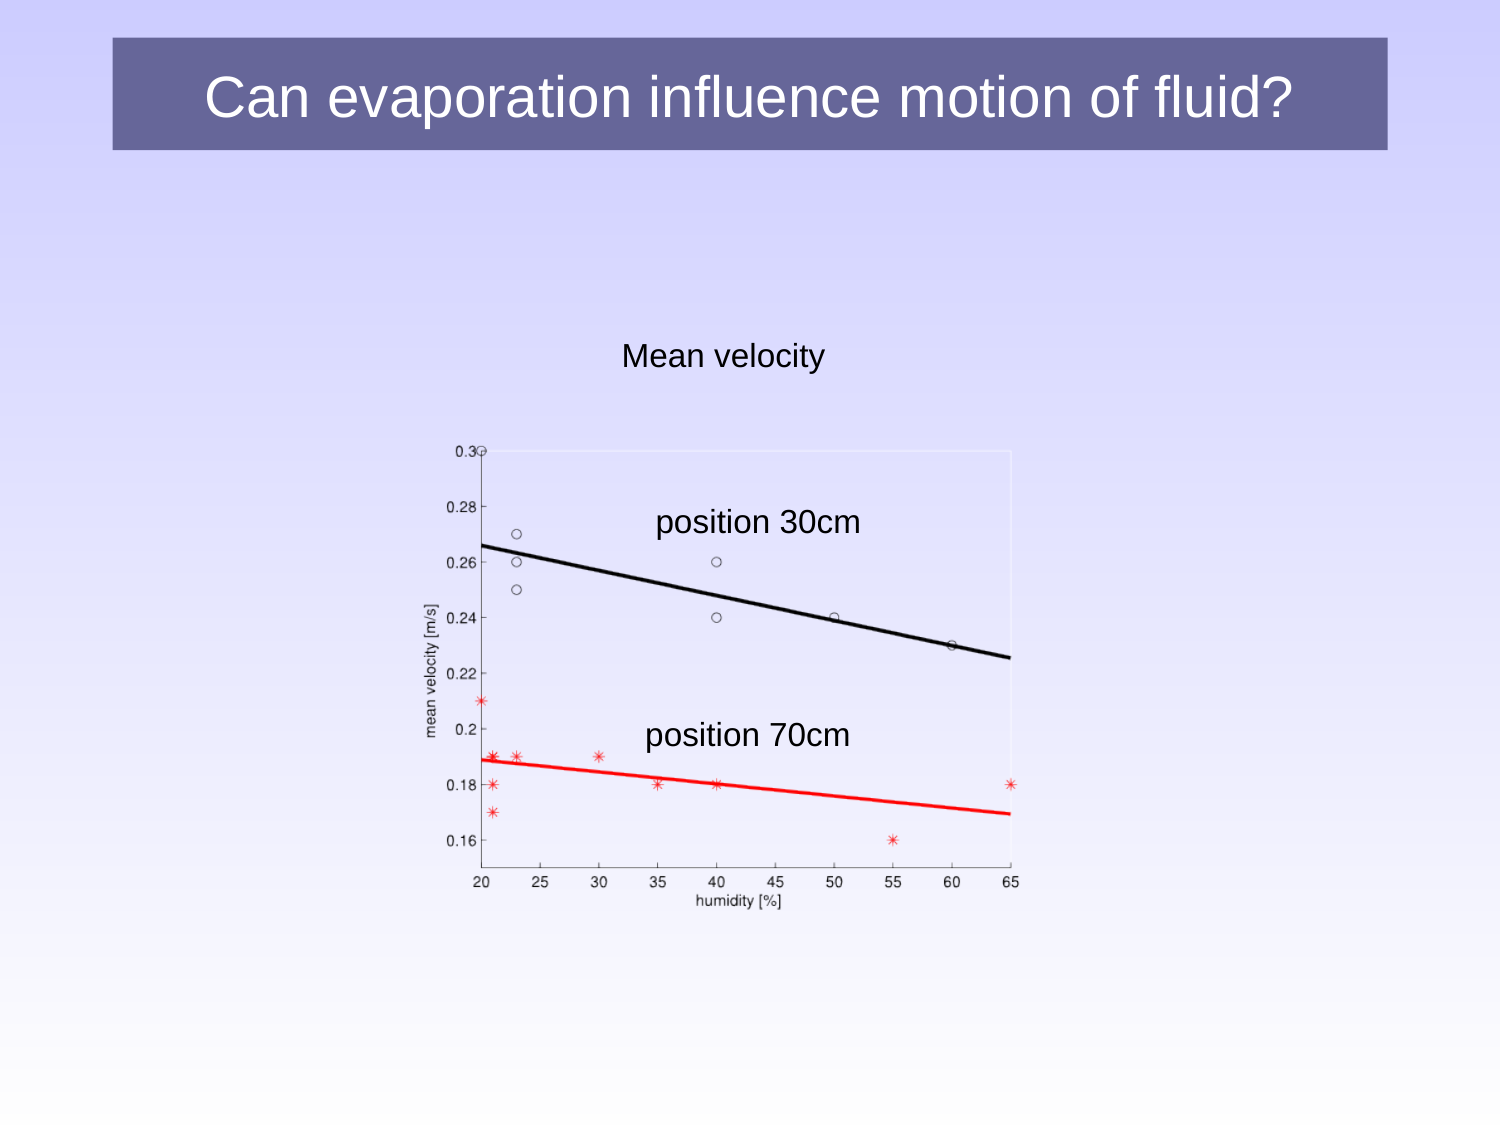

Can evaporation influence motion of fluid?
Mean velocity
position 30cm
position 70cm